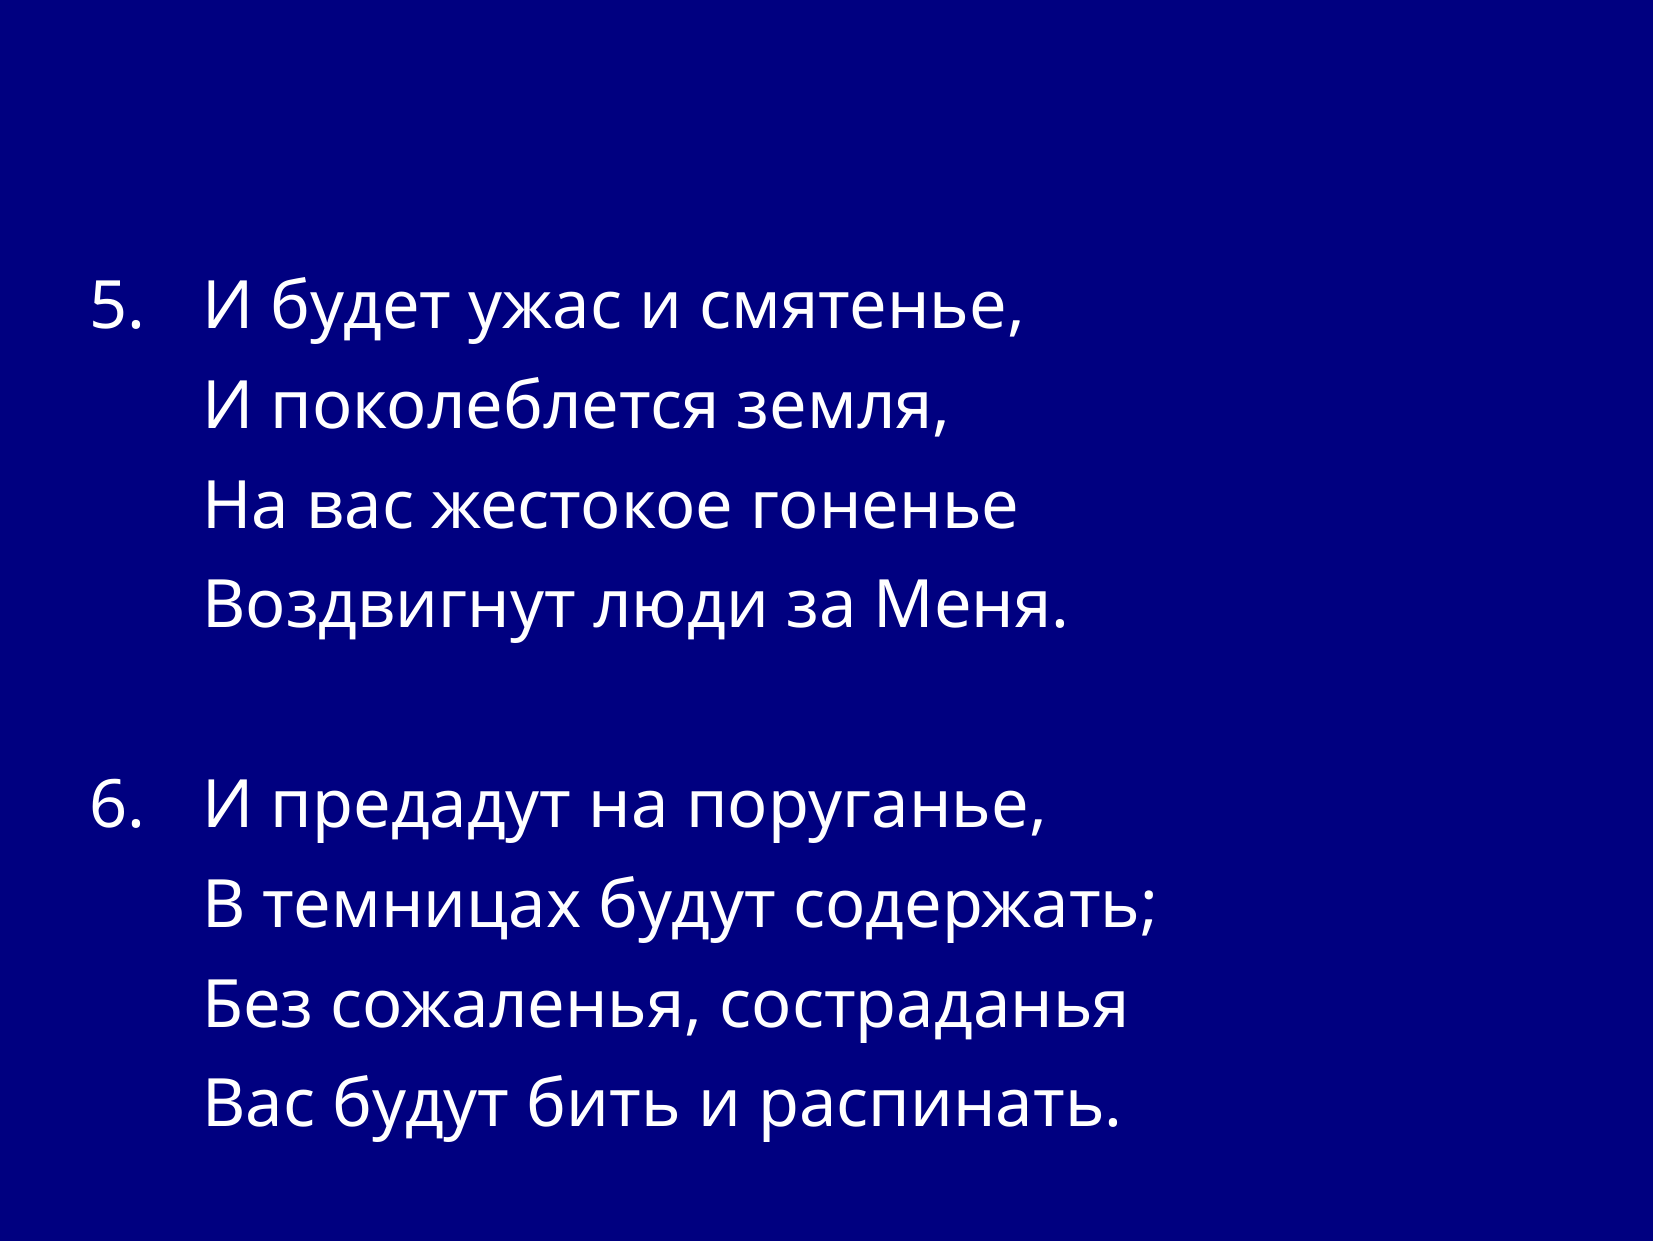

5.	И будет ужас и смятенье,
	И поколеблется земля,
	На вас жестокое гоненье
	Воздвигнут люди за Меня.
6.	И предадут на поруганье,
	В темницах будут содержать;
	Без сожаленья, состраданья
	Вас будут бить и распинать.